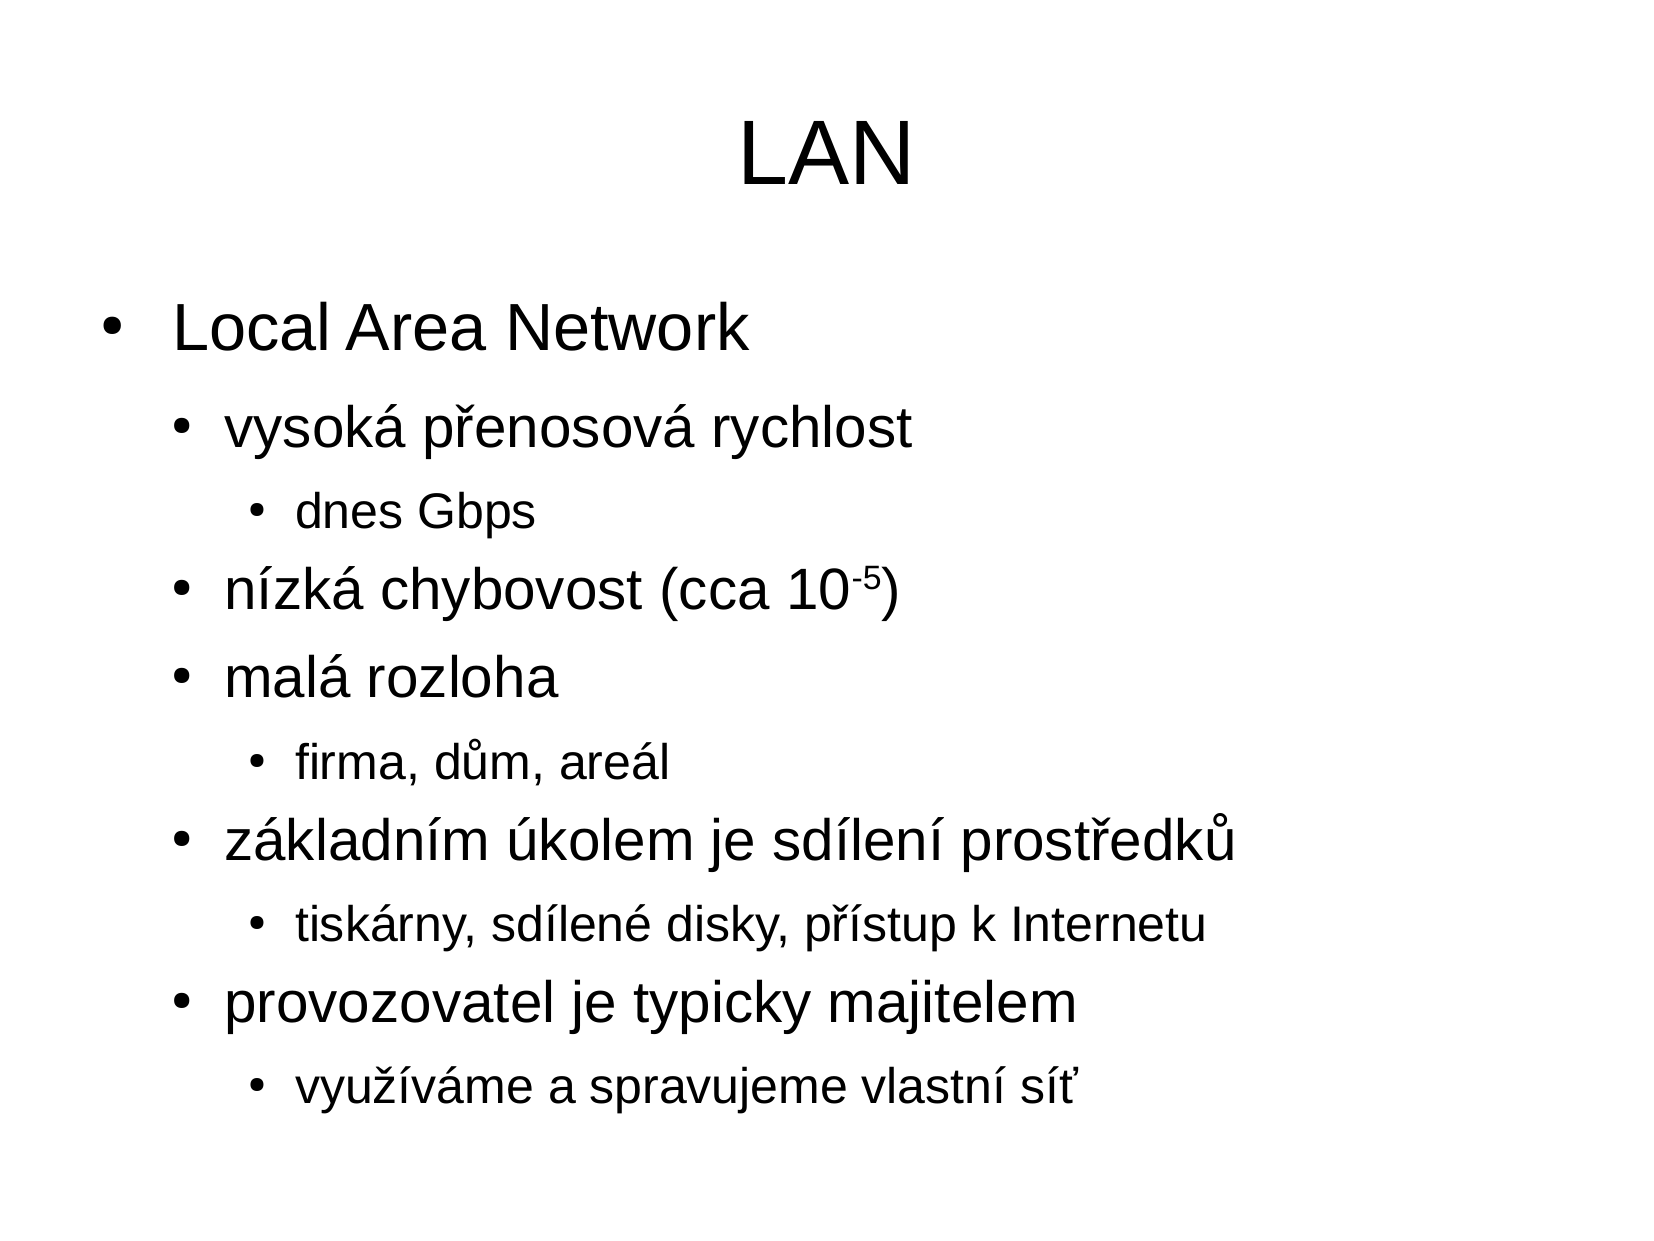

# LAN
 Local Area Network
vysoká přenosová rychlost
dnes Gbps
nízká chybovost (cca 10-5)
malá rozloha
firma, dům, areál
základním úkolem je sdílení prostředků
tiskárny, sdílené disky, přístup k Internetu
provozovatel je typicky majitelem
využíváme a spravujeme vlastní síť